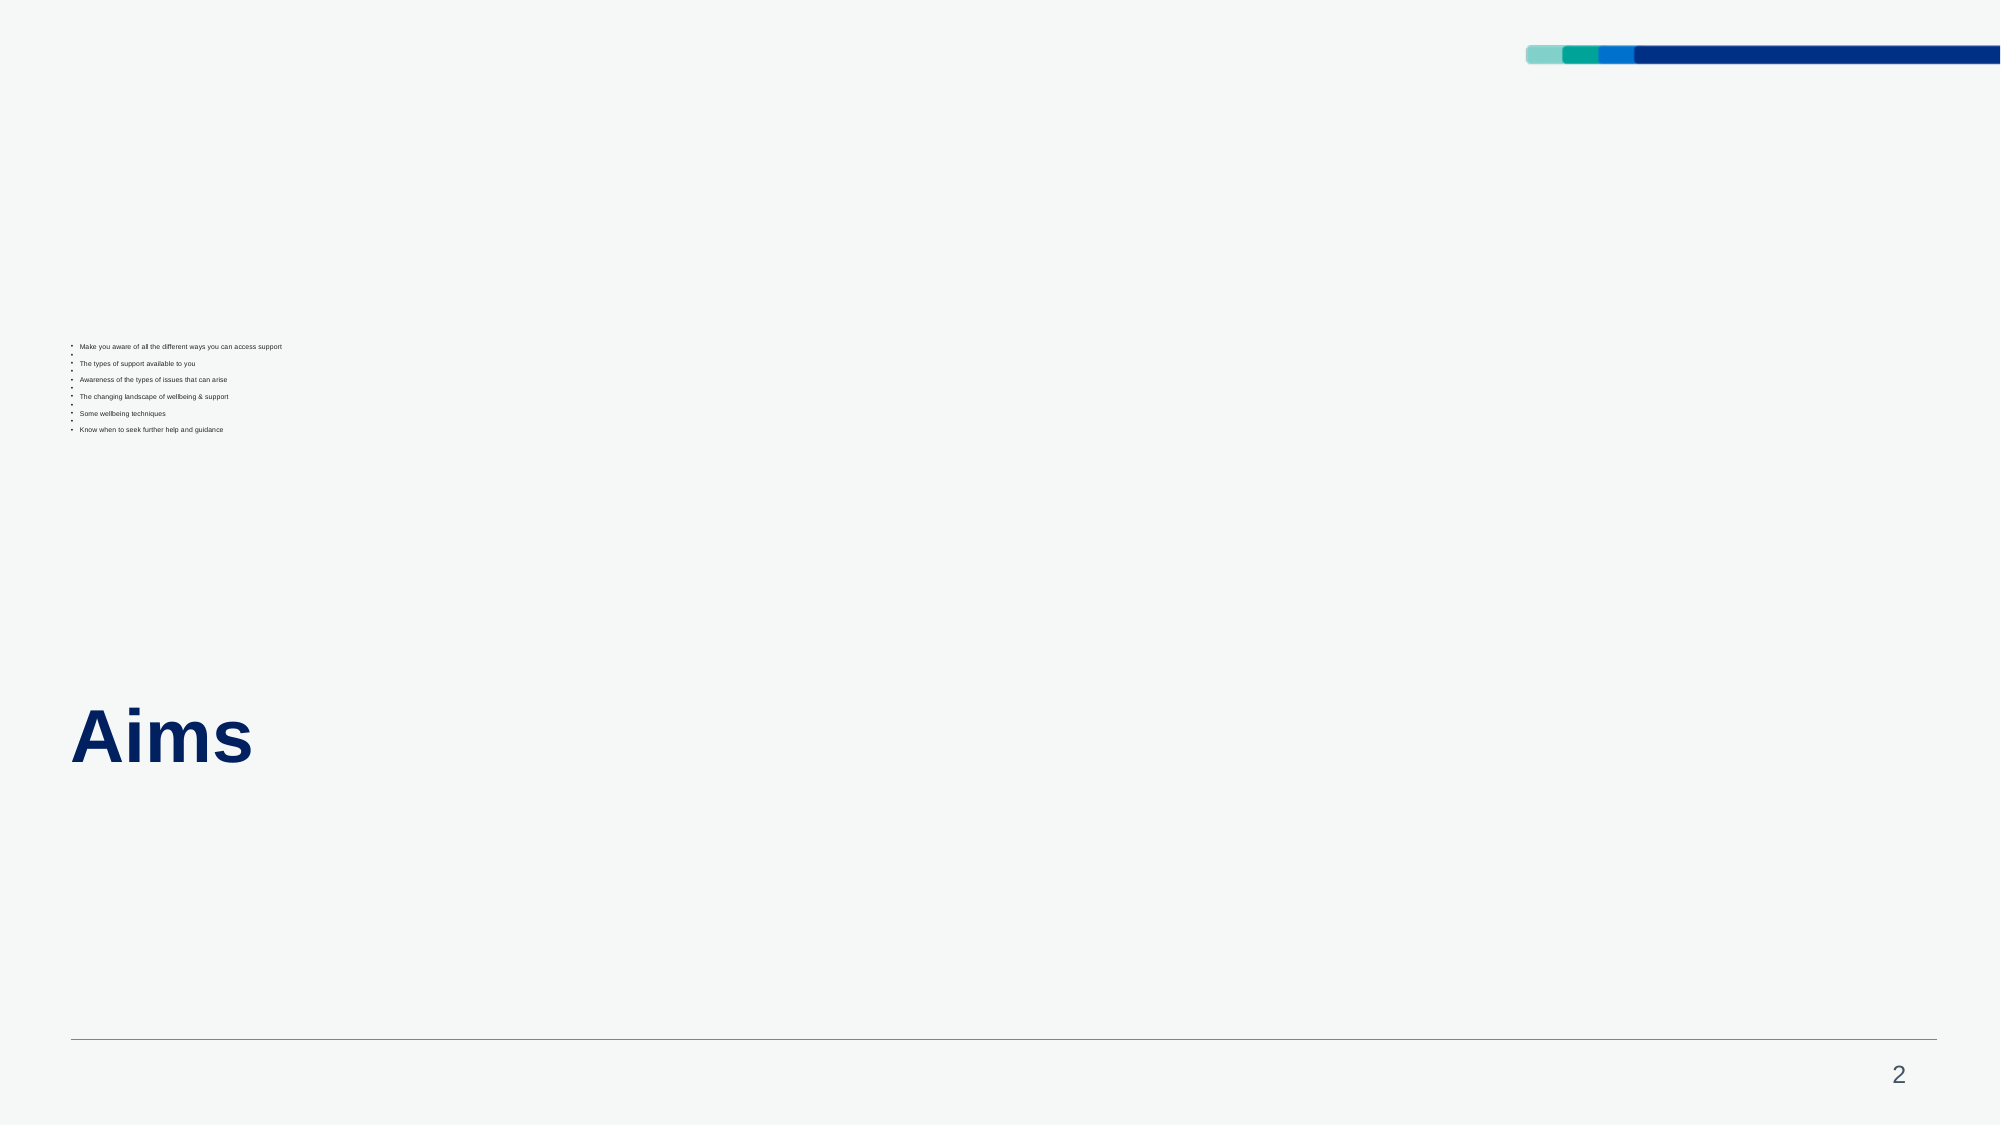

Make you aware of all the different ways you can access support​
The types of support available to you​
Awareness of the types of issues that can arise​
The changing landscape of wellbeing & support​
Some wellbeing techniques​
Know when to seek further help and guidance
# Aims